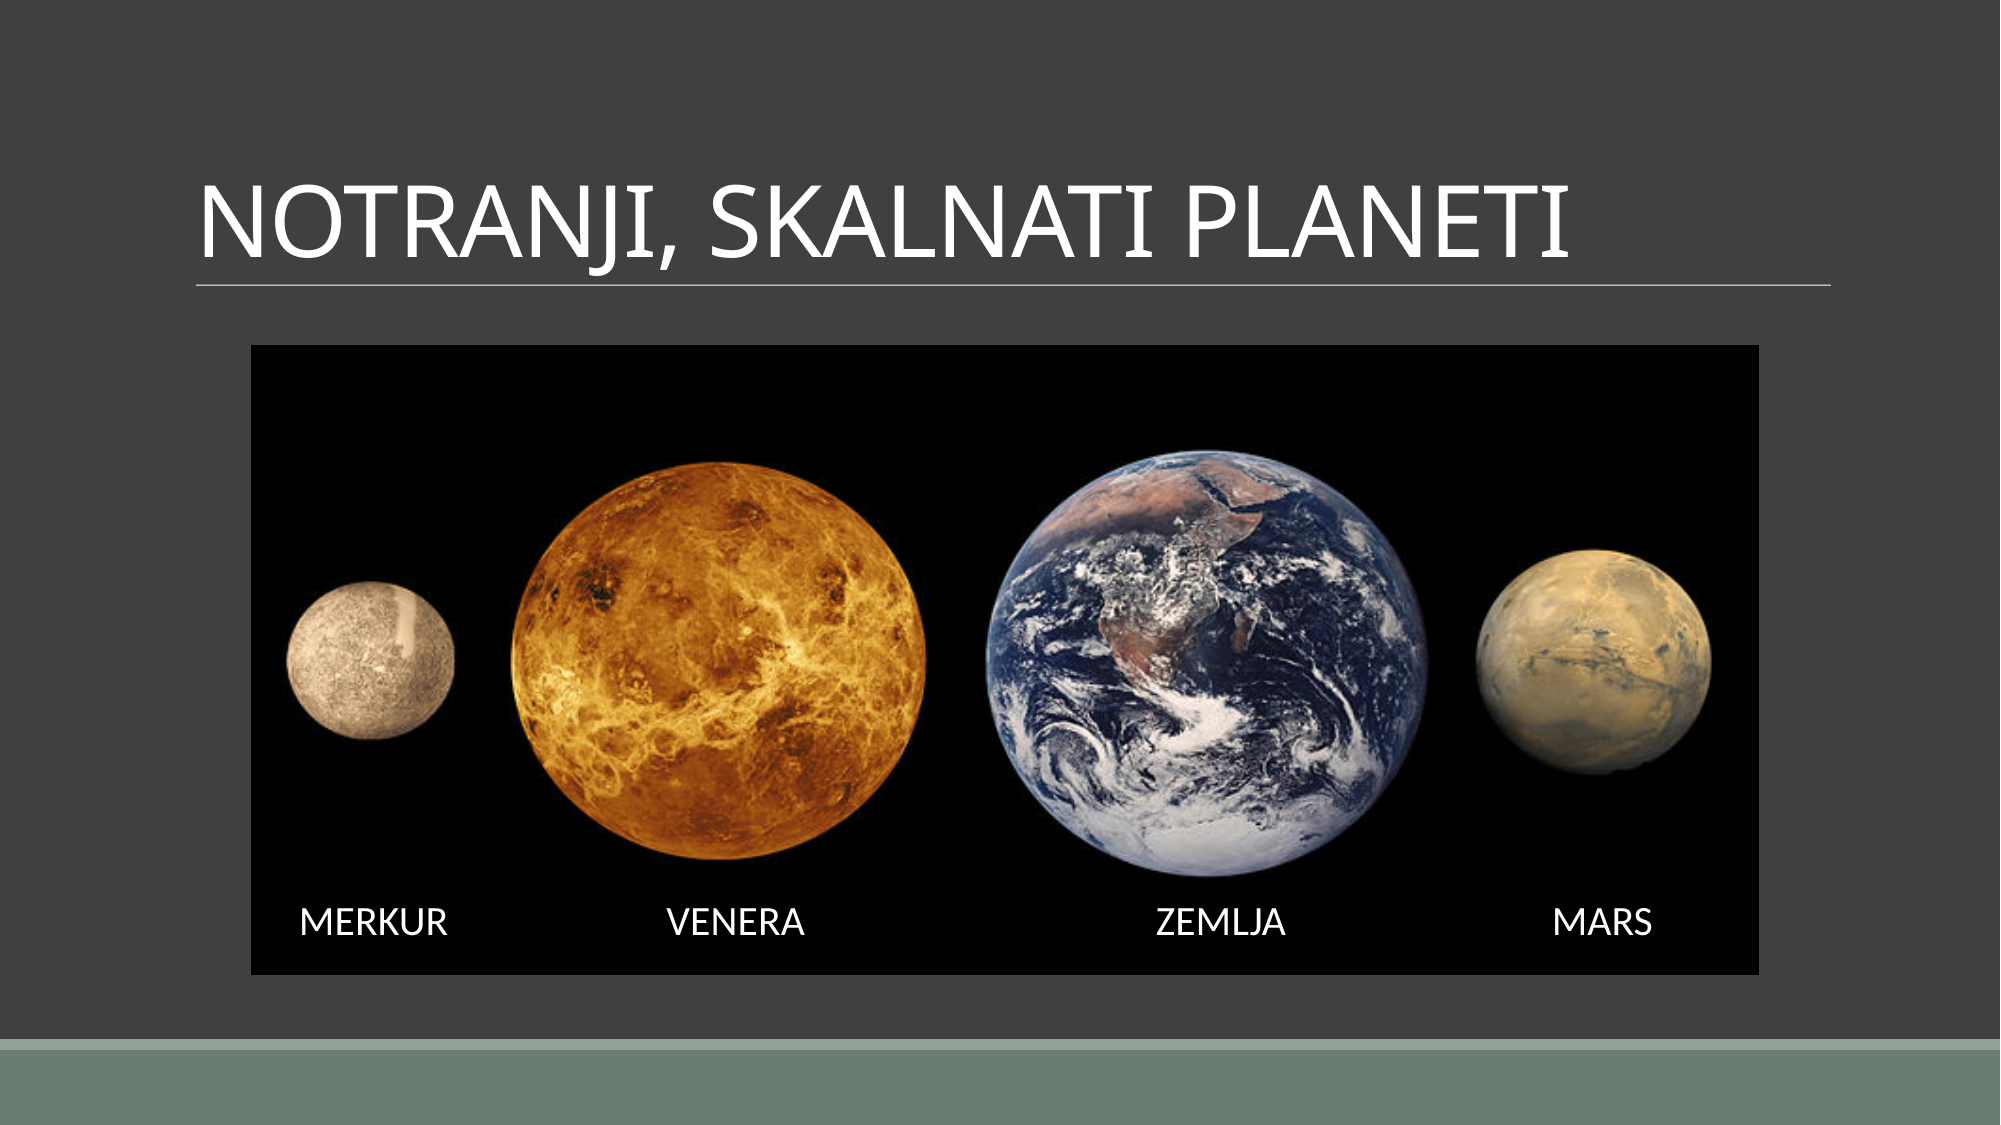

# NOTRANJI, SKALNATI PLANETI
 MERKUR VENERA ZEMLJA MARS